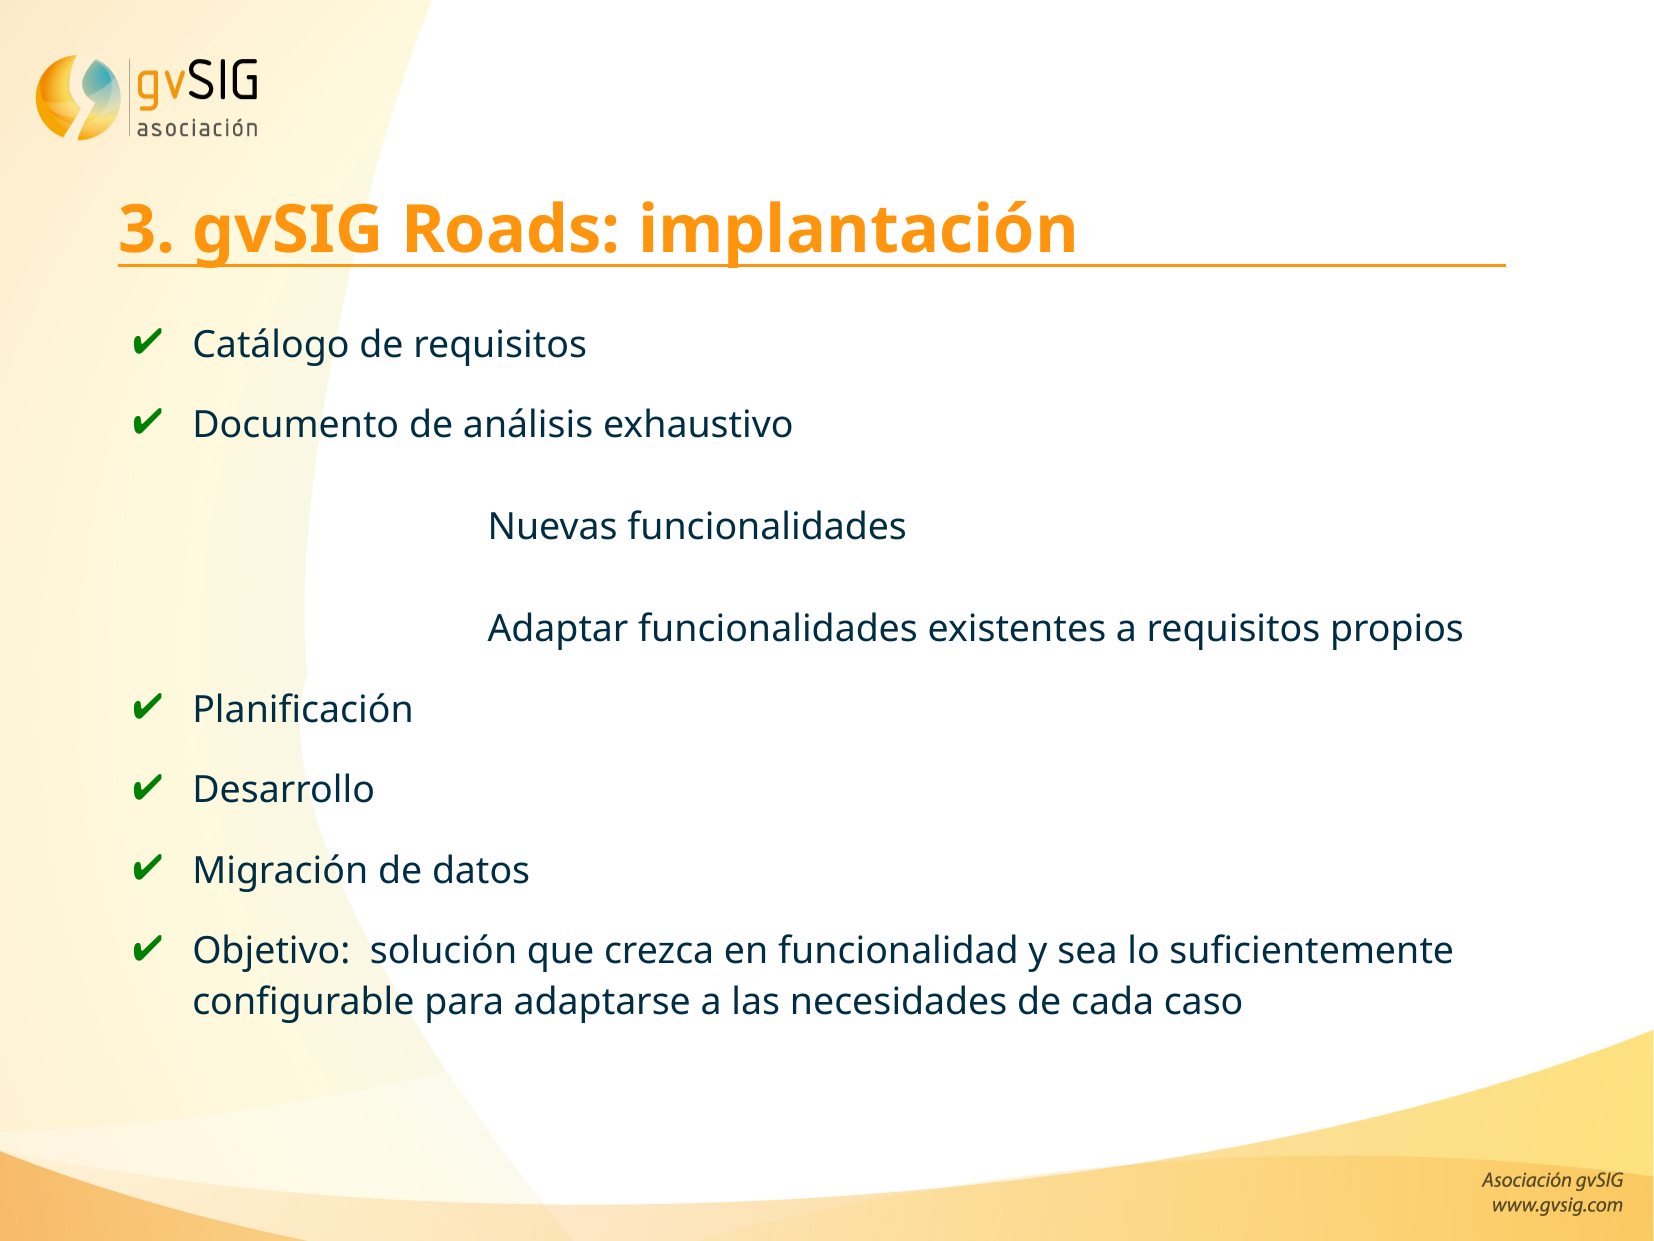

# 3. gvSIG Roads: implantación
Catálogo de requisitos
Documento de análisis exhaustivo
	Nuevas funcionalidades
	Adaptar funcionalidades existentes a requisitos propios
Planificación
Desarrollo
Migración de datos
Objetivo: solución que crezca en funcionalidad y sea lo suficientemente configurable para adaptarse a las necesidades de cada caso